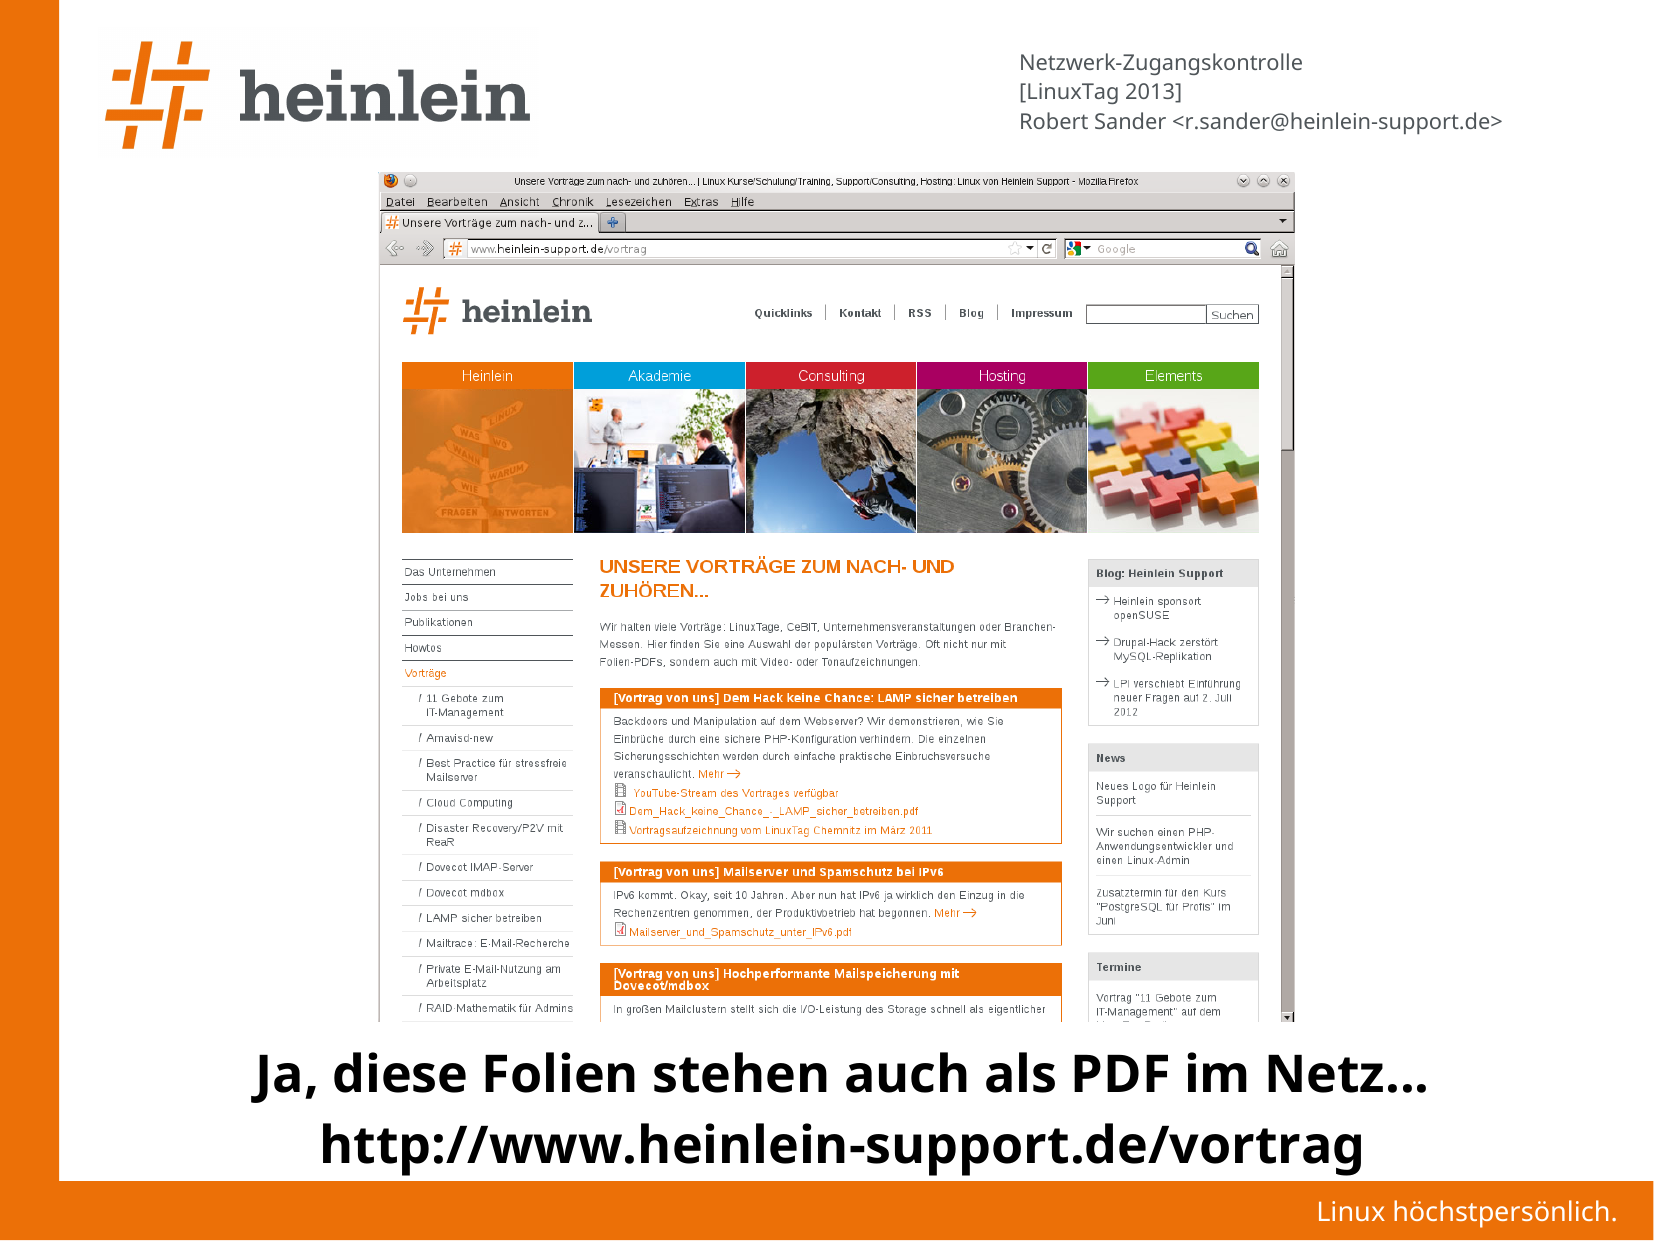

# Ja, diese Folien stehen auch als PDF im Netz...
http://www.heinlein-support.de/vortrag